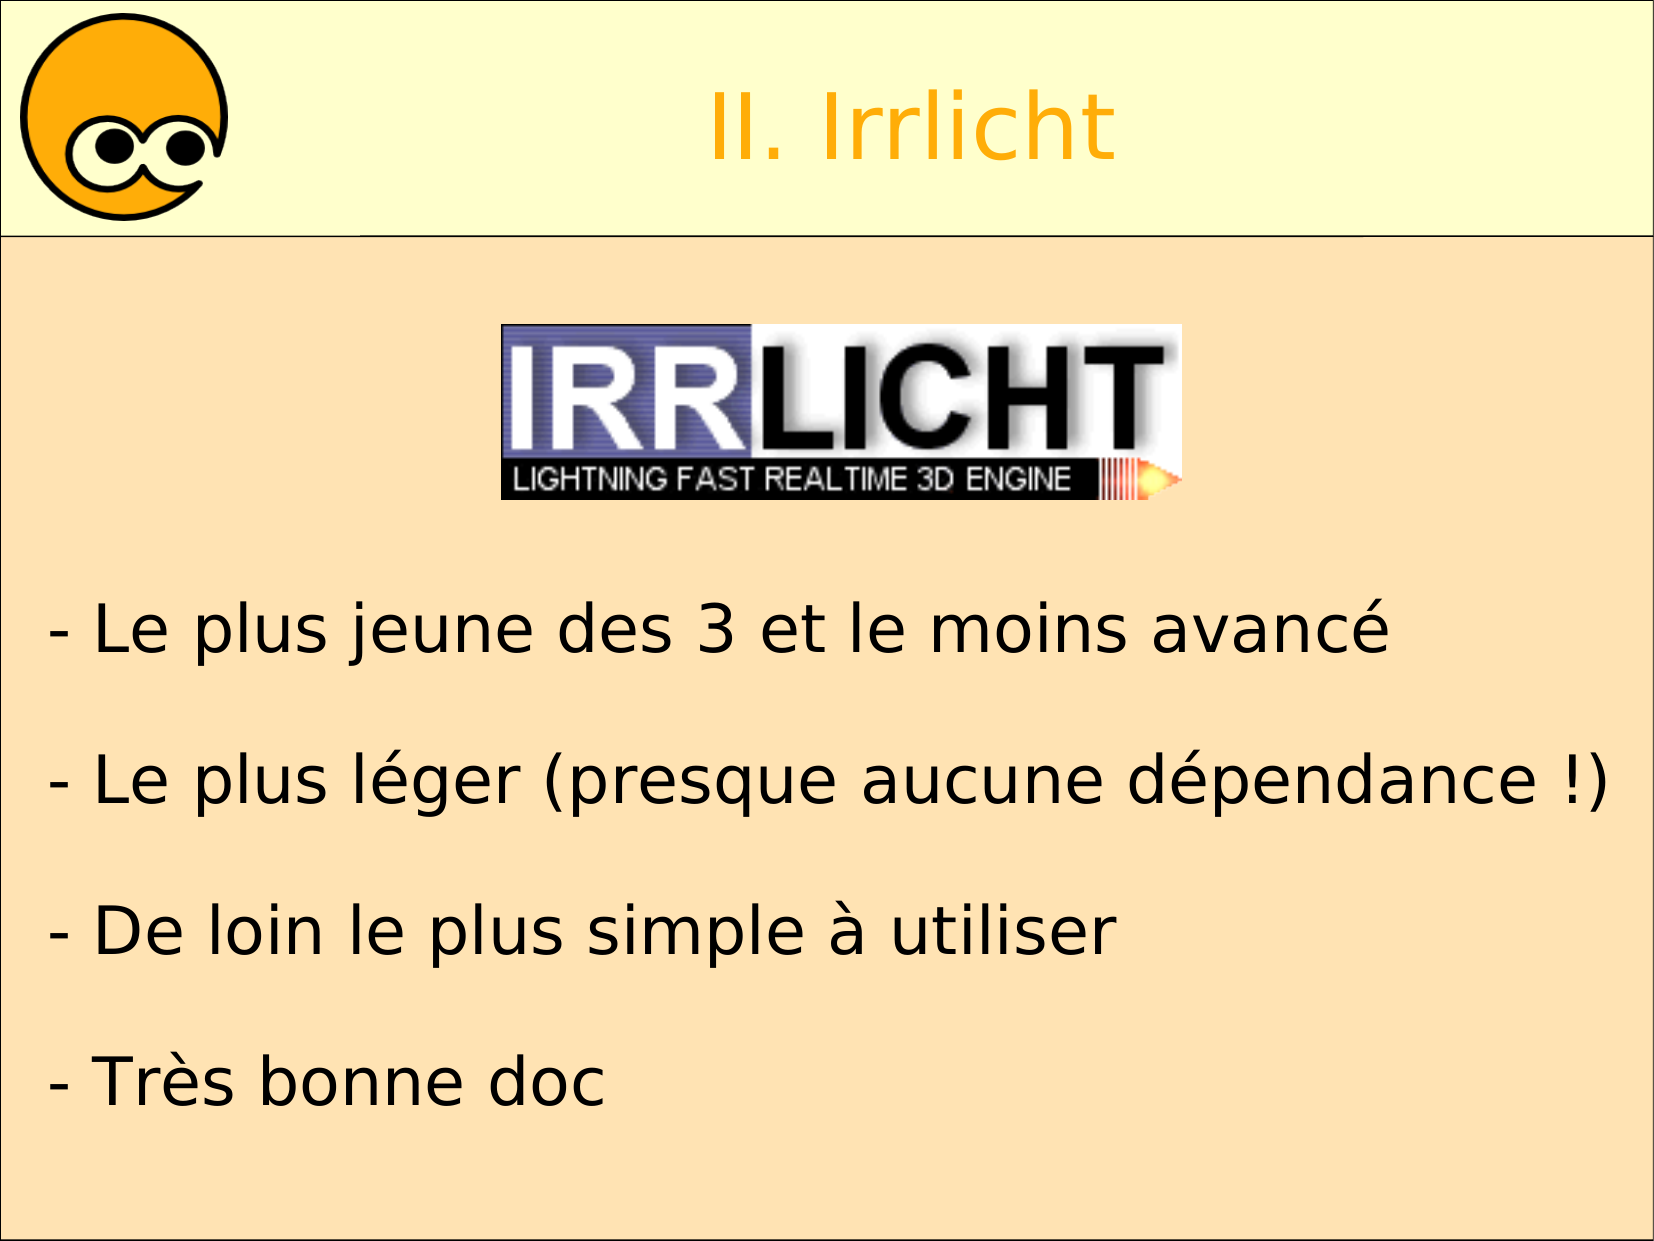

# II. Irrlicht
- Le plus jeune des 3 et le moins avancé
- Le plus léger (presque aucune dépendance !)
- De loin le plus simple à utiliser
- Très bonne doc